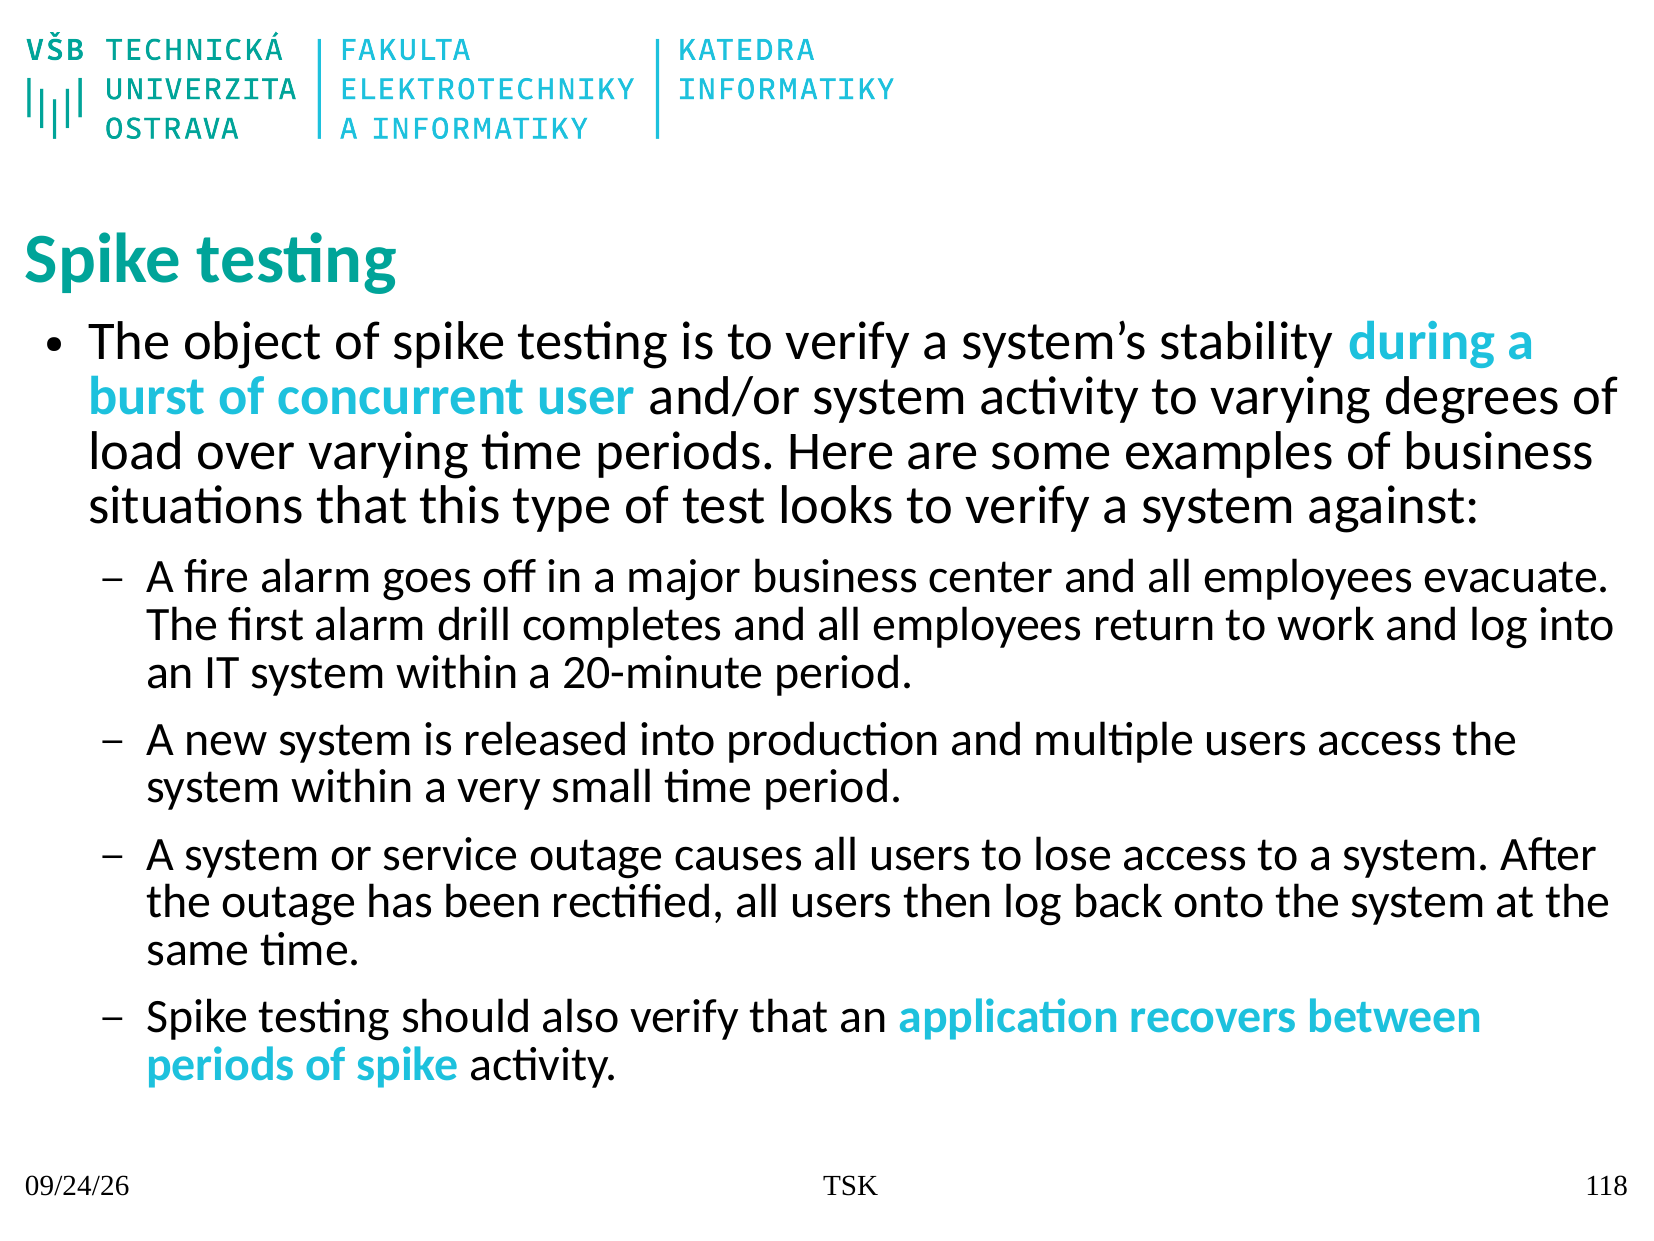

# Spike testing
The object of spike testing is to verify a system’s stability during a burst of concurrent user and/or system activity to varying degrees of load over varying time periods. Here are some examples of business situations that this type of test looks to verify a system against:
A fire alarm goes off in a major business center and all employees evacuate. The first alarm drill completes and all employees return to work and log into an IT system within a 20-minute period.
A new system is released into production and multiple users access the system within a very small time period.
A system or service outage causes all users to lose access to a system. After the outage has been rectified, all users then log back onto the system at the same time.
Spike testing should also verify that an application recovers between periods of spike activity.
TSK
118